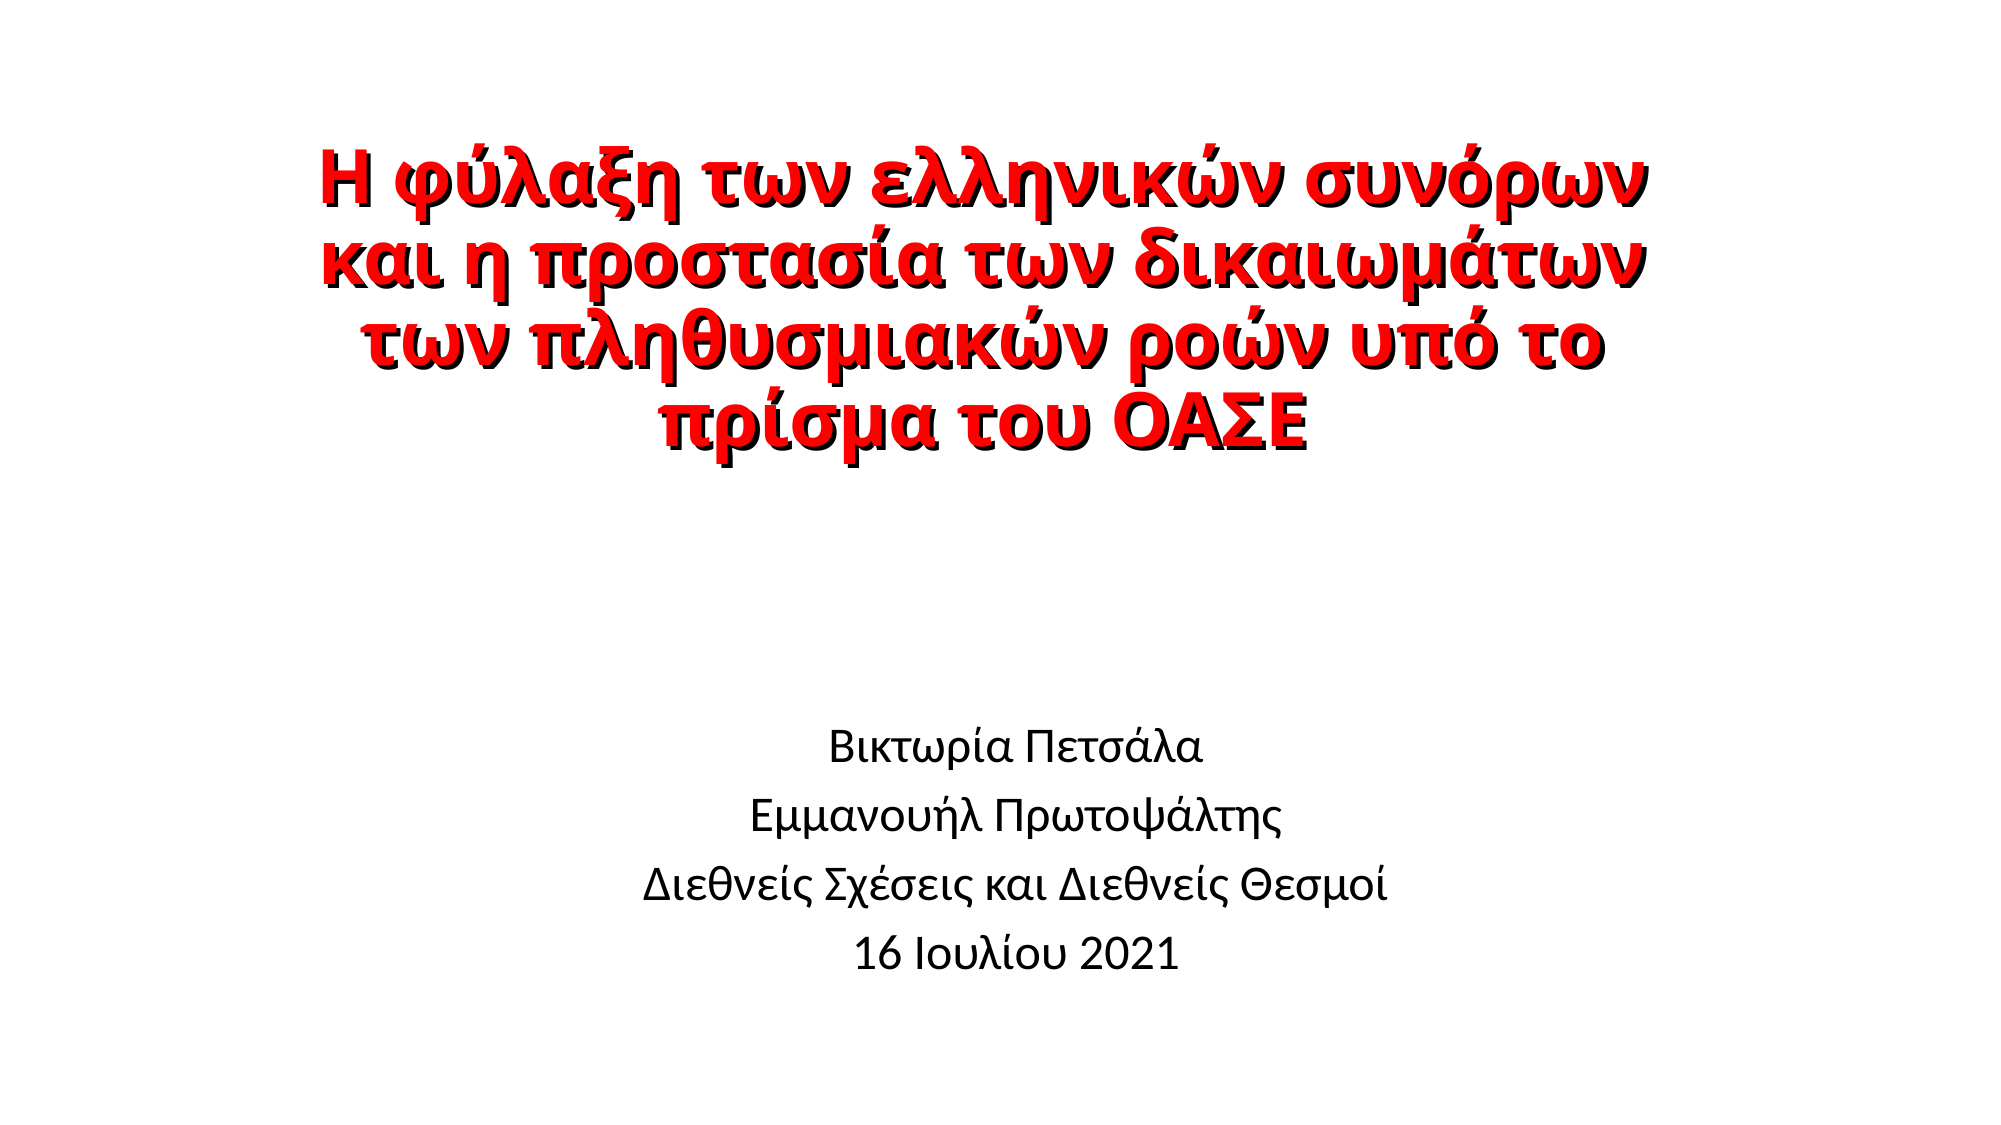

# Η φύλαξη των ελληνικών συνόρων και η προστασία των δικαιωμάτων των πληθυσμιακών ροών υπό το πρίσμα του ΟΑΣΕ
Βικτωρία Πετσάλα
Εμμανουήλ Πρωτοψάλτης
Διεθνείς Σχέσεις και Διεθνείς Θεσμοί
16 Ιουλίου 2021